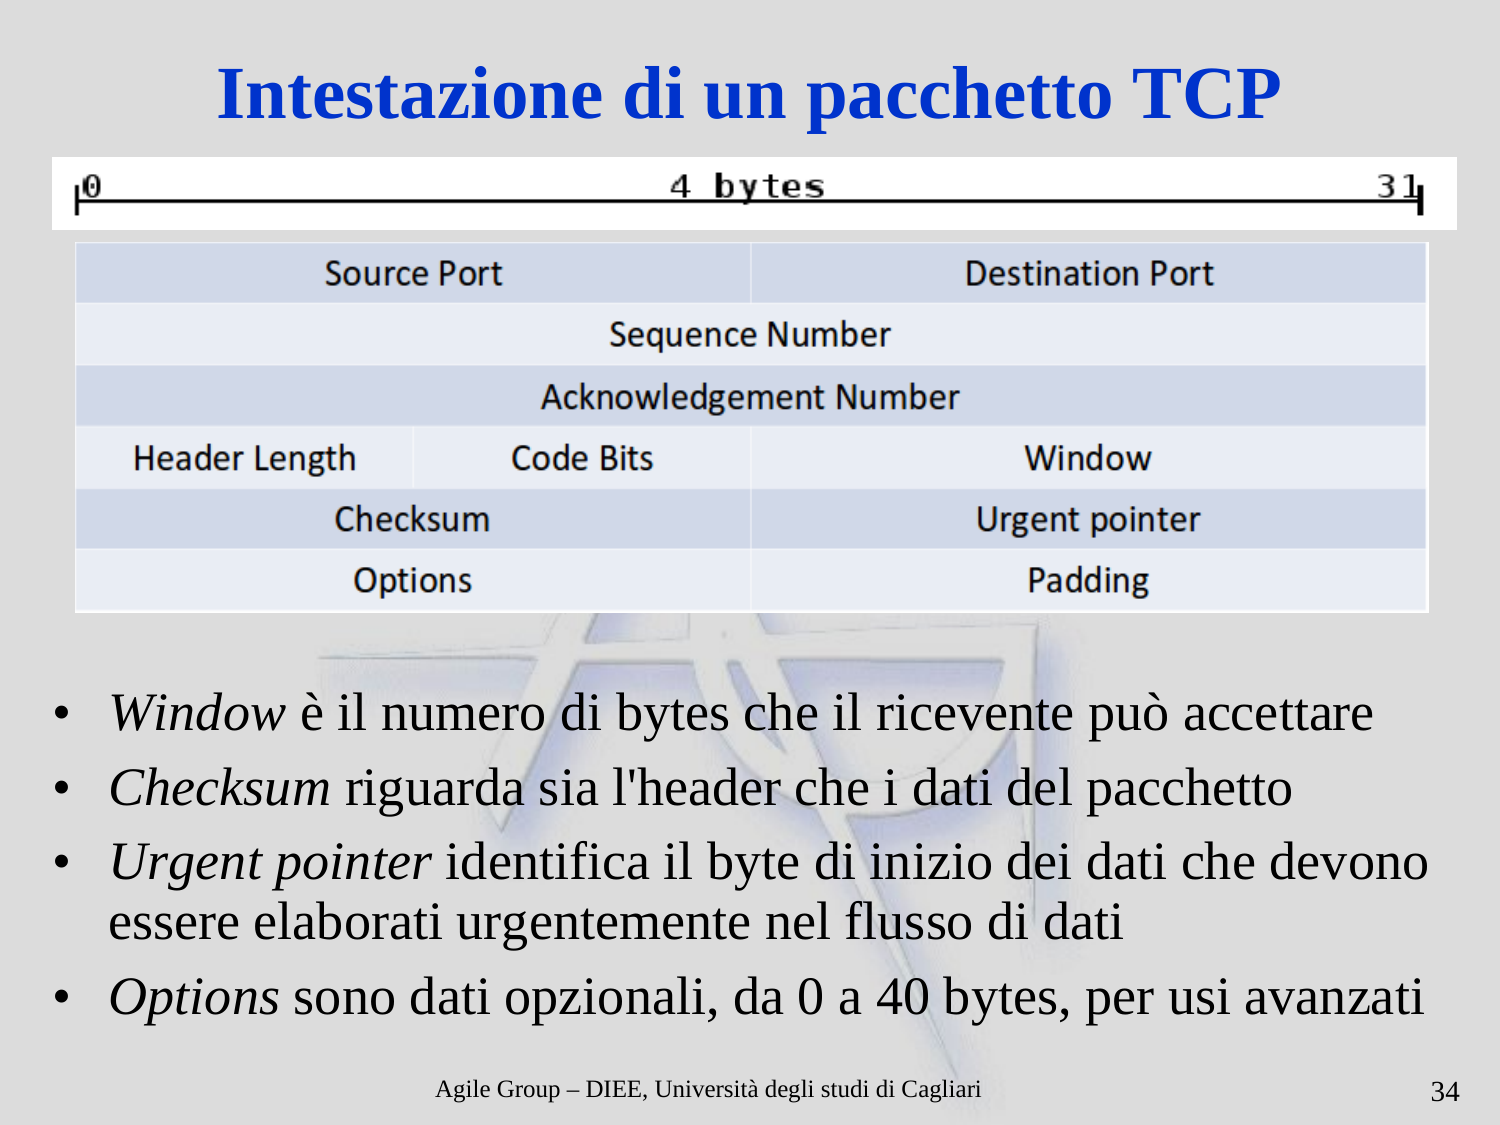

# Intestazione di un pacchetto TCP
Window è il numero di bytes che il ricevente può accettare
Checksum riguarda sia l'header che i dati del pacchetto
Urgent pointer identifica il byte di inizio dei dati che devono essere elaborati urgentemente nel flusso di dati
Options sono dati opzionali, da 0 a 40 bytes, per usi avanzati
34